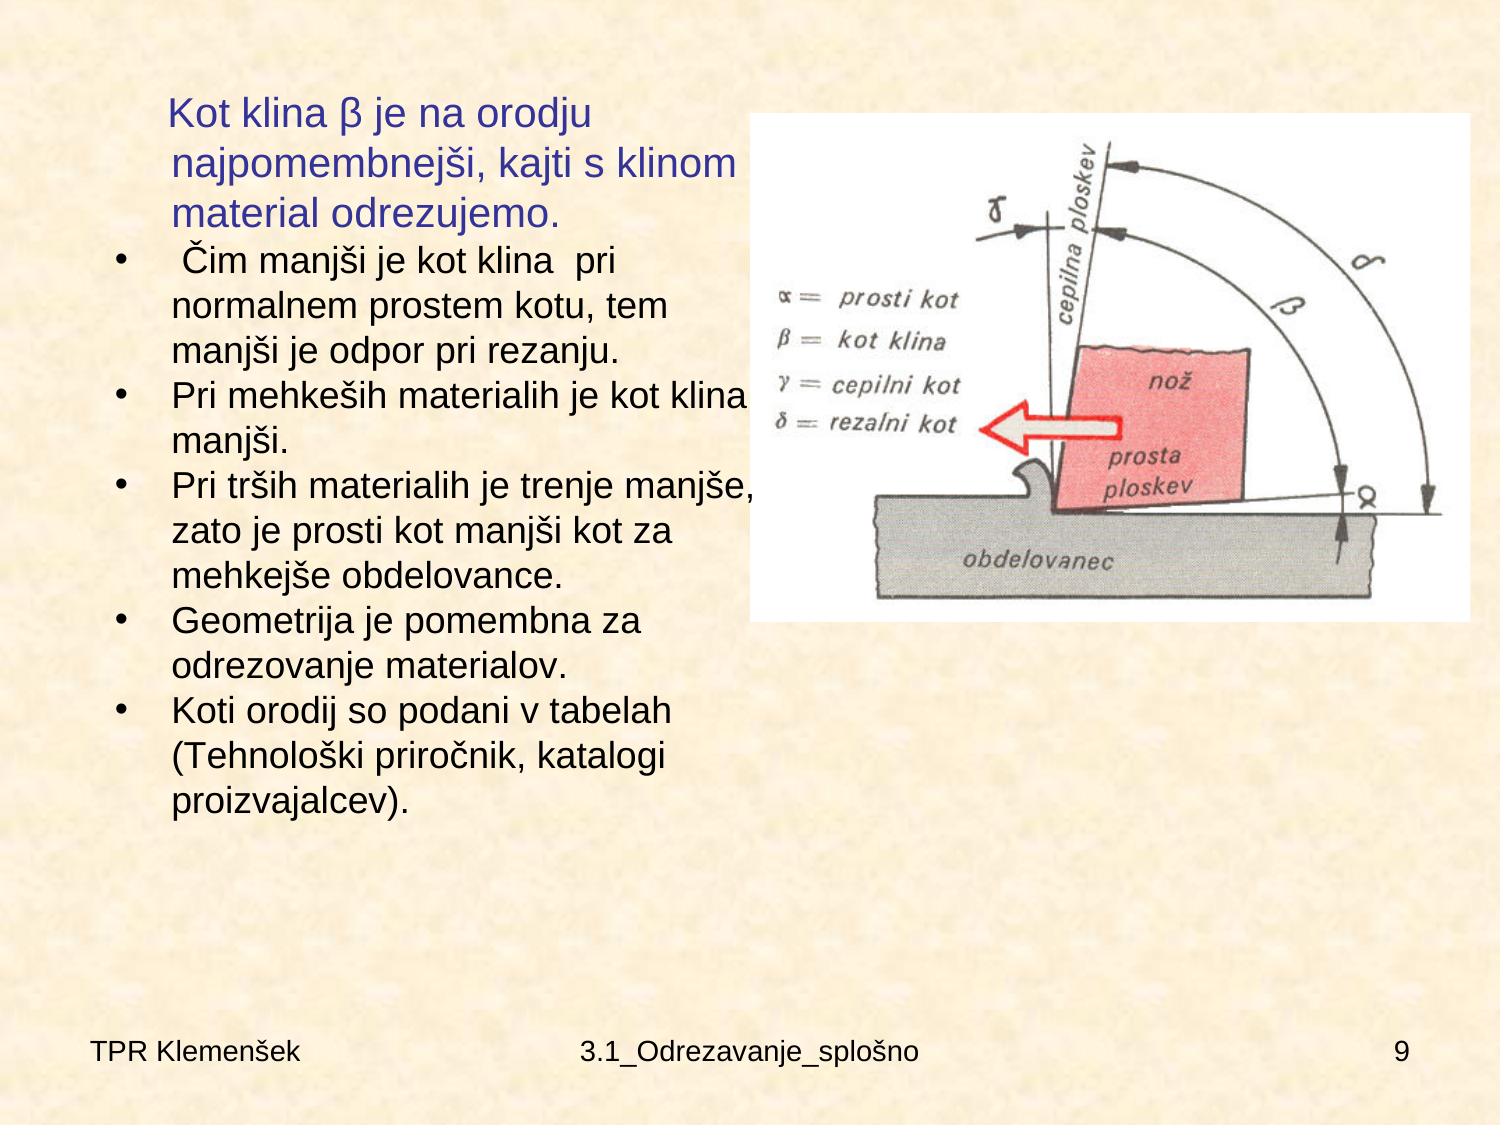

Kot klina β je na orodju najpomembnejši, kajti s klinom material odrezujemo.
 Čim manjši je kot klina pri normalnem prostem kotu, tem manjši je odpor pri rezanju.
Pri mehkeših materialih je kot klina manjši.
Pri trših materialih je trenje manjše, zato je prosti kot manjši kot za mehkejše obdelovance.
Geometrija je pomembna za odrezovanje materialov.
Koti orodij so podani v tabelah (Tehnološki priročnik, katalogi proizvajalcev).
TPR Klemenšek
3.1_Odrezavanje_splošno
6